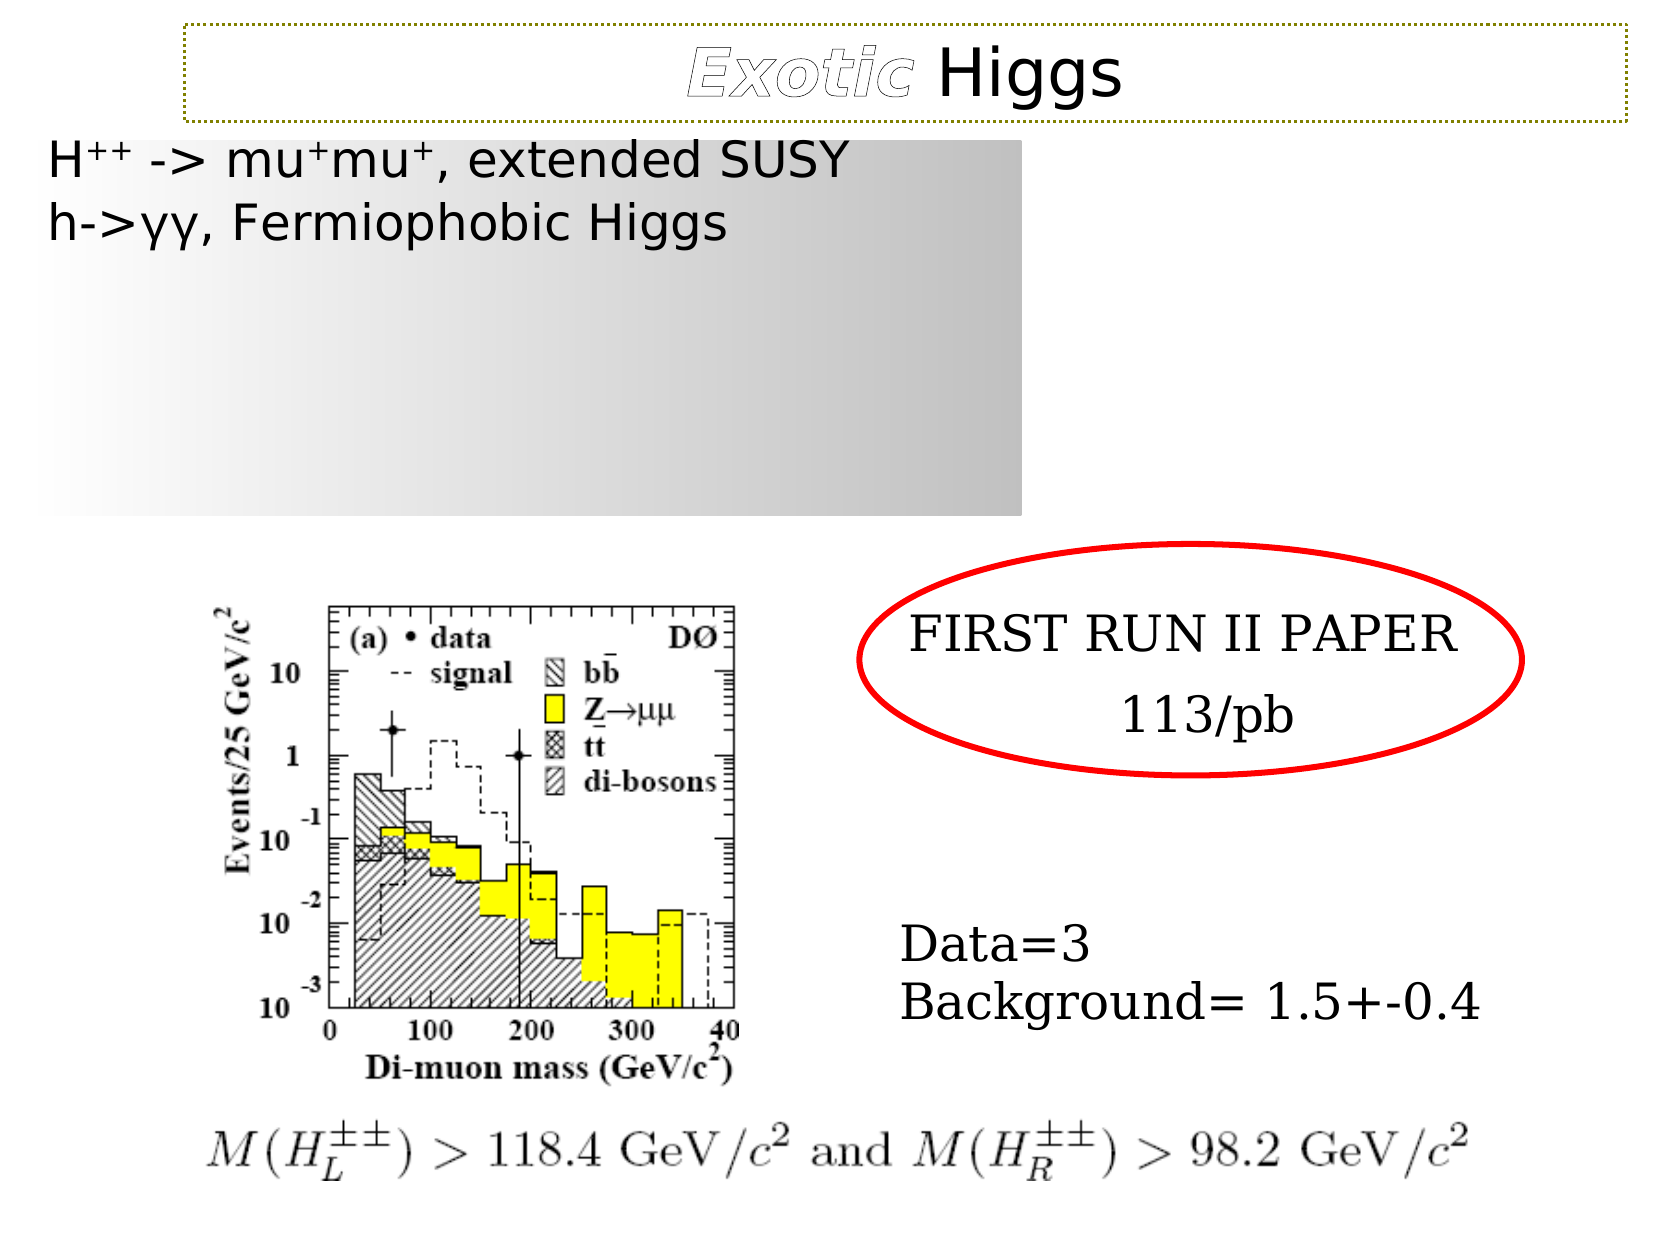

# Exotic Higgs
H++ -> mu+mu+, extended SUSY
h->γγ, Fermiophobic Higgs
FIRST RUN II PAPER
113/pb
Data=3
Background= 1.5+-0.4